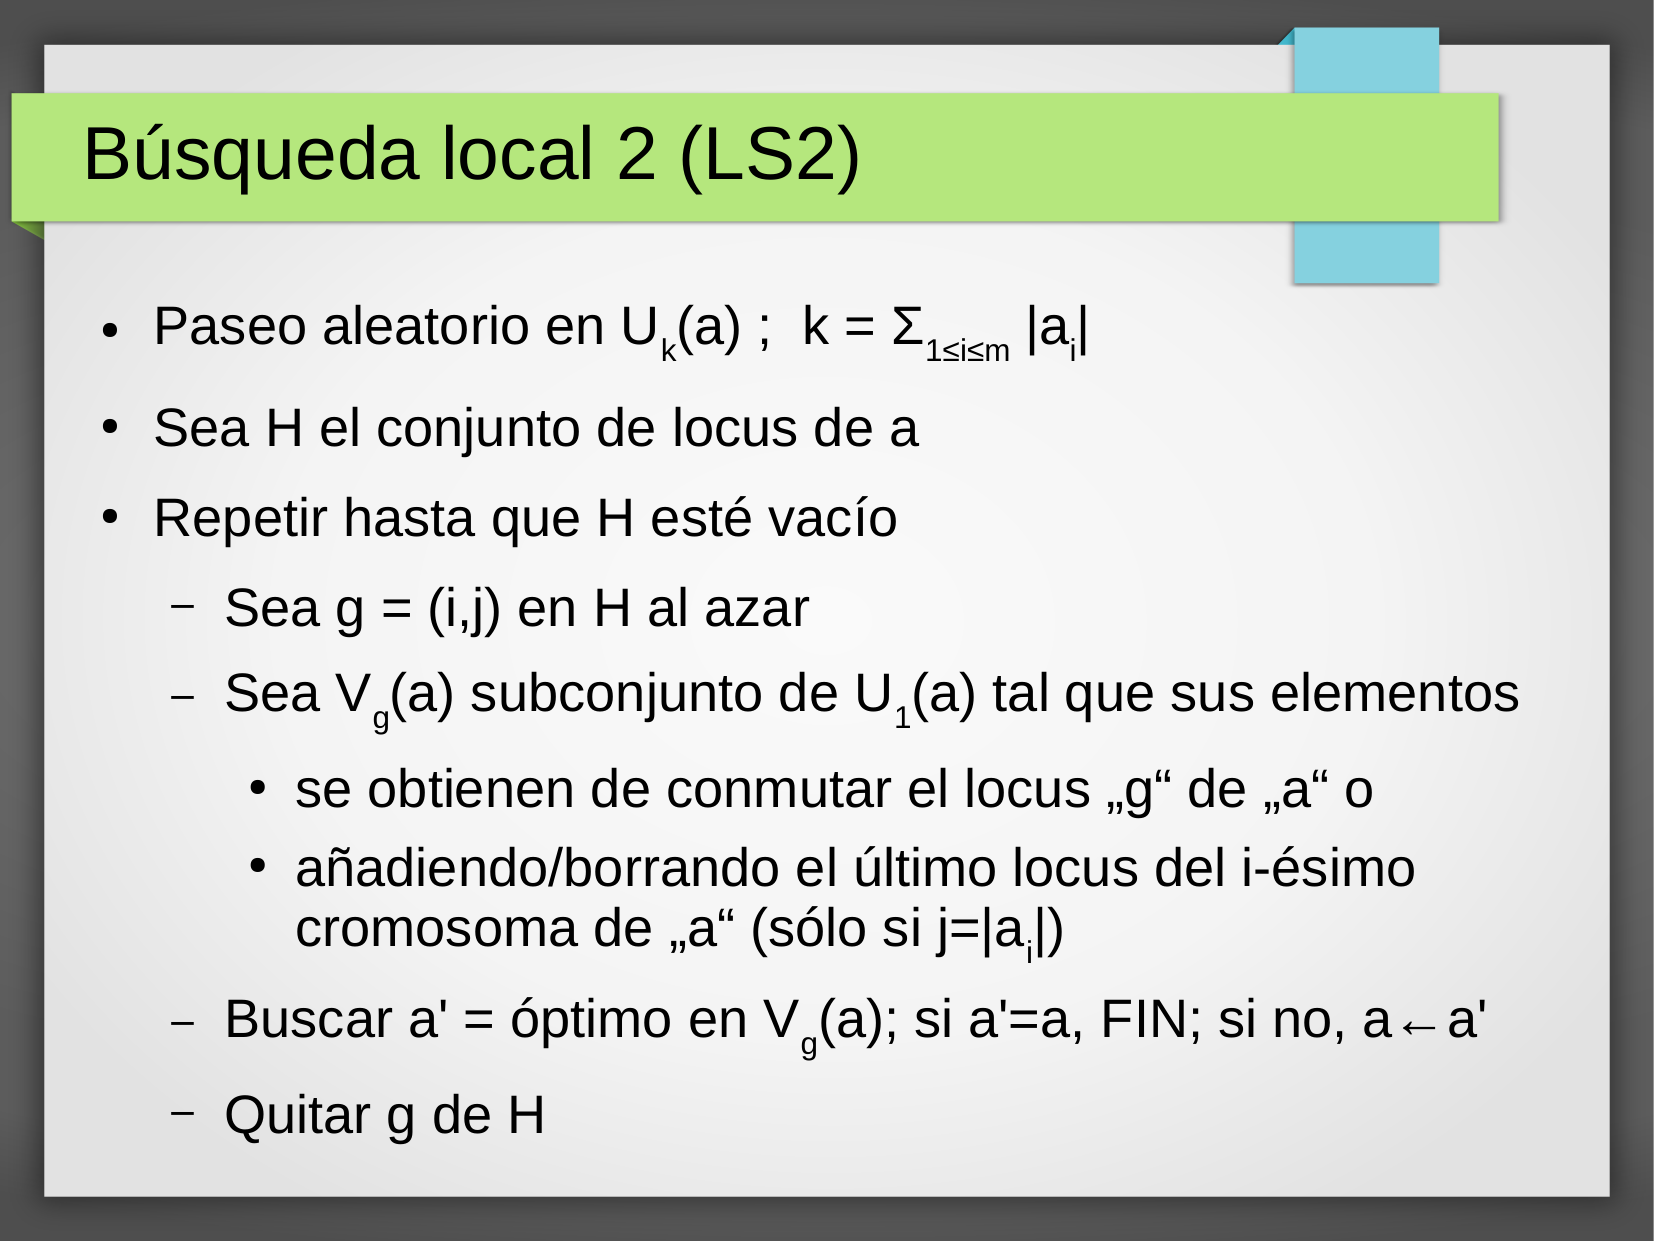

# Búsqueda local 2 (LS2)
Paseo aleatorio en Uk(a) ; k = Σ1≤i≤m |ai|
Sea H el conjunto de locus de a
Repetir hasta que H esté vacío
Sea g = (i,j) en H al azar
Sea Vg(a) subconjunto de U1(a) tal que sus elementos
se obtienen de conmutar el locus „g“ de „a“ o
añadiendo/borrando el último locus del i-ésimo cromosoma de „a“ (sólo si j=|ai|)
Buscar a' = óptimo en Vg(a); si a'=a, FIN; si no, a←a'
Quitar g de H